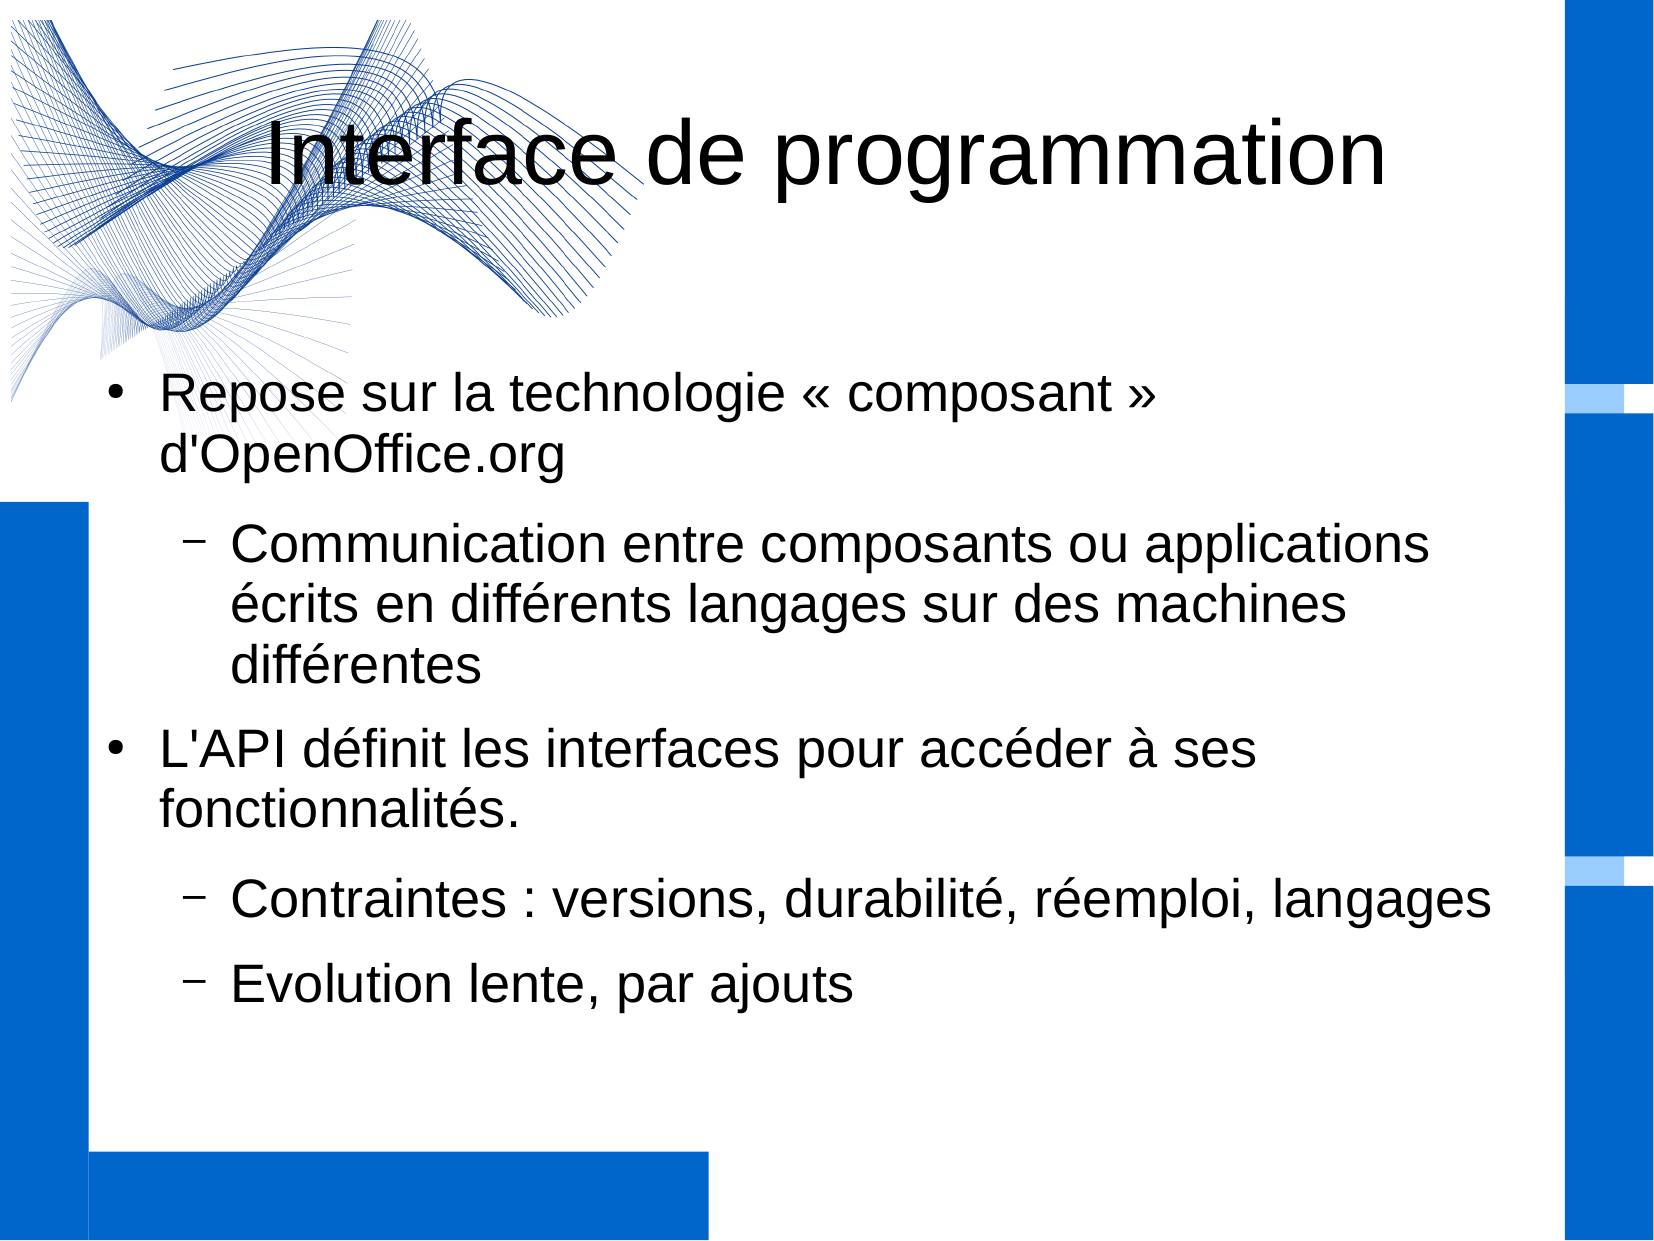

# Interface de programmation
Repose sur la technologie « composant » d'OpenOffice.org
Communication entre composants ou applications écrits en différents langages sur des machines différentes
L'API définit les interfaces pour accéder à ses fonctionnalités.
Contraintes : versions, durabilité, réemploi, langages
Evolution lente, par ajouts